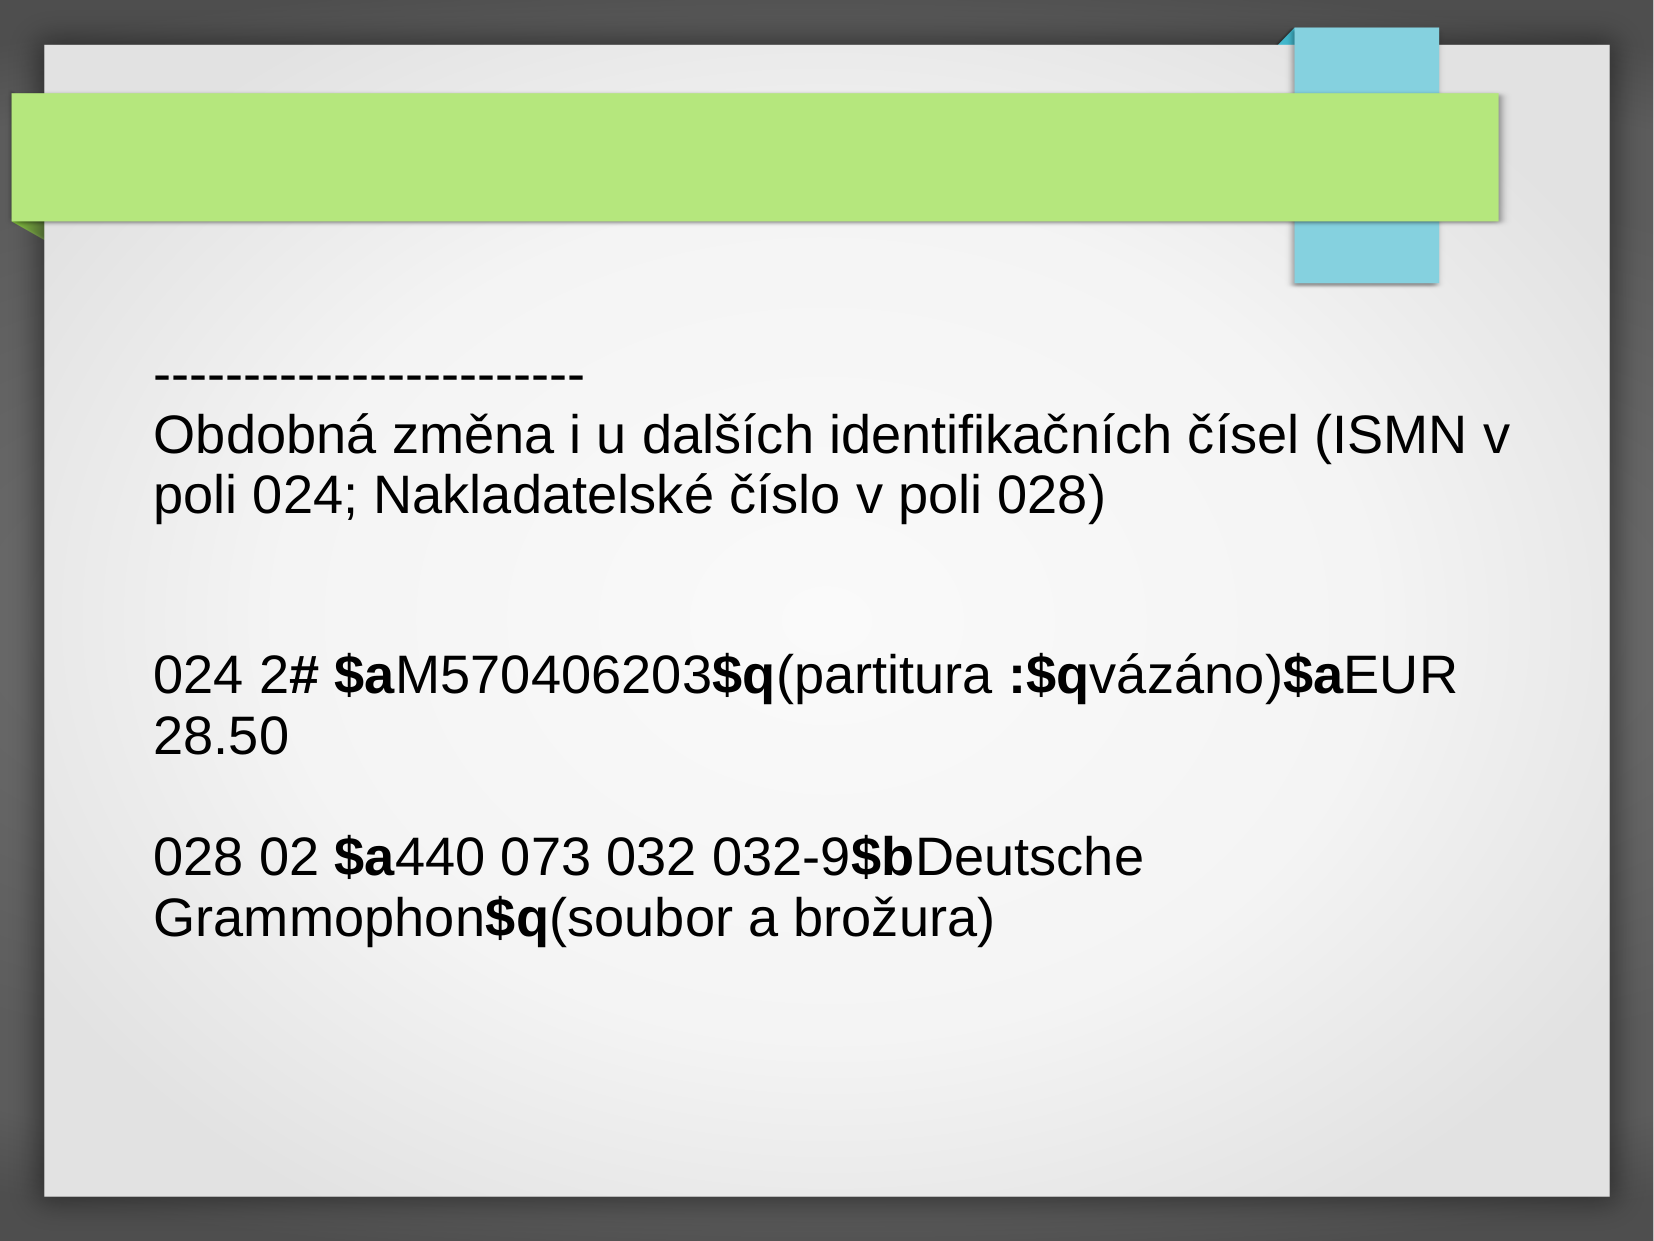

#
------------------------
Obdobná změna i u dalších identifikačních čísel (ISMN v poli 024; Nakladatelské číslo v poli 028)
024 2# $aM570406203$q(partitura :$qvázáno)$aEUR 28.50
028 02 $a440 073 032 032-9$bDeutsche Grammophon$q(soubor a brožura)